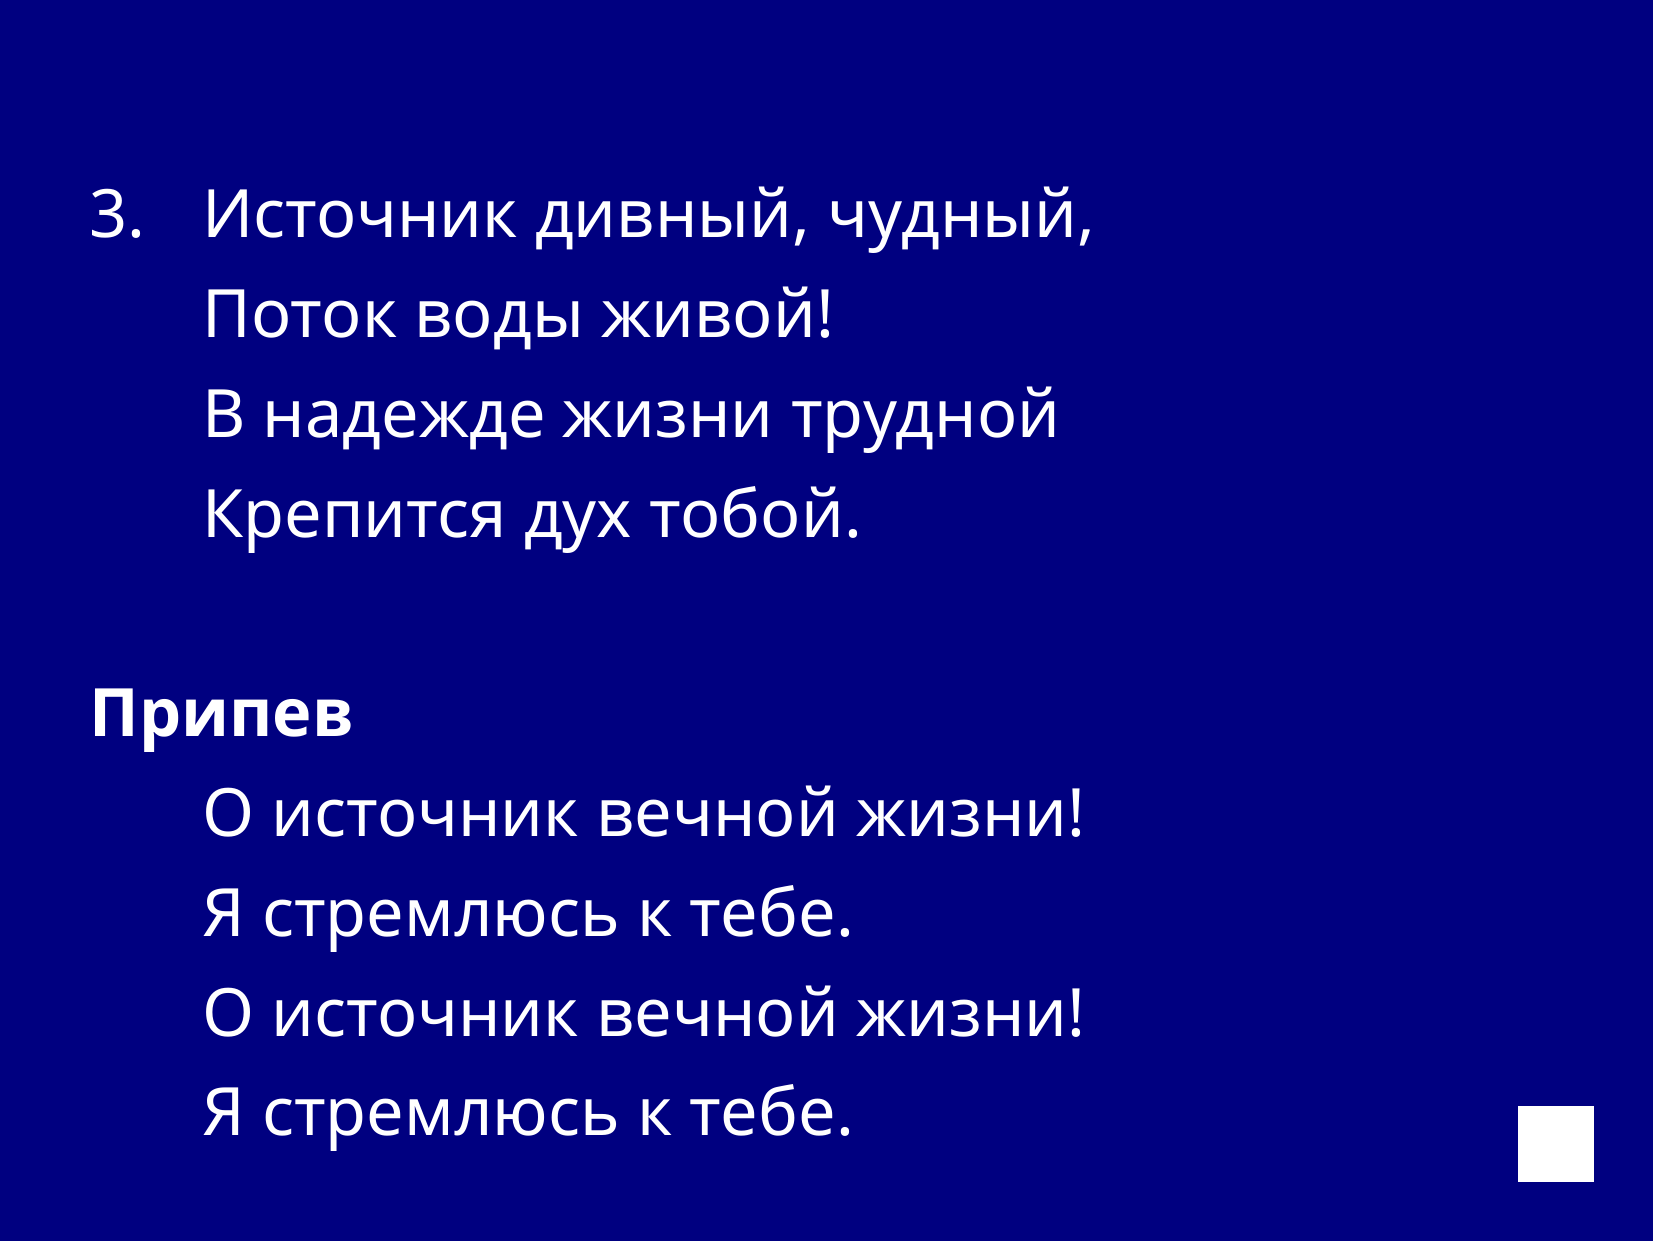

3.	Источник дивный, чудный,
	Поток воды живой!
	В надежде жизни трудной
	Крепится дух тобой.
Припев
	О источник вечной жизни!
	Я стремлюсь к тебе.
	О источник вечной жизни!
	Я стремлюсь к тебе.